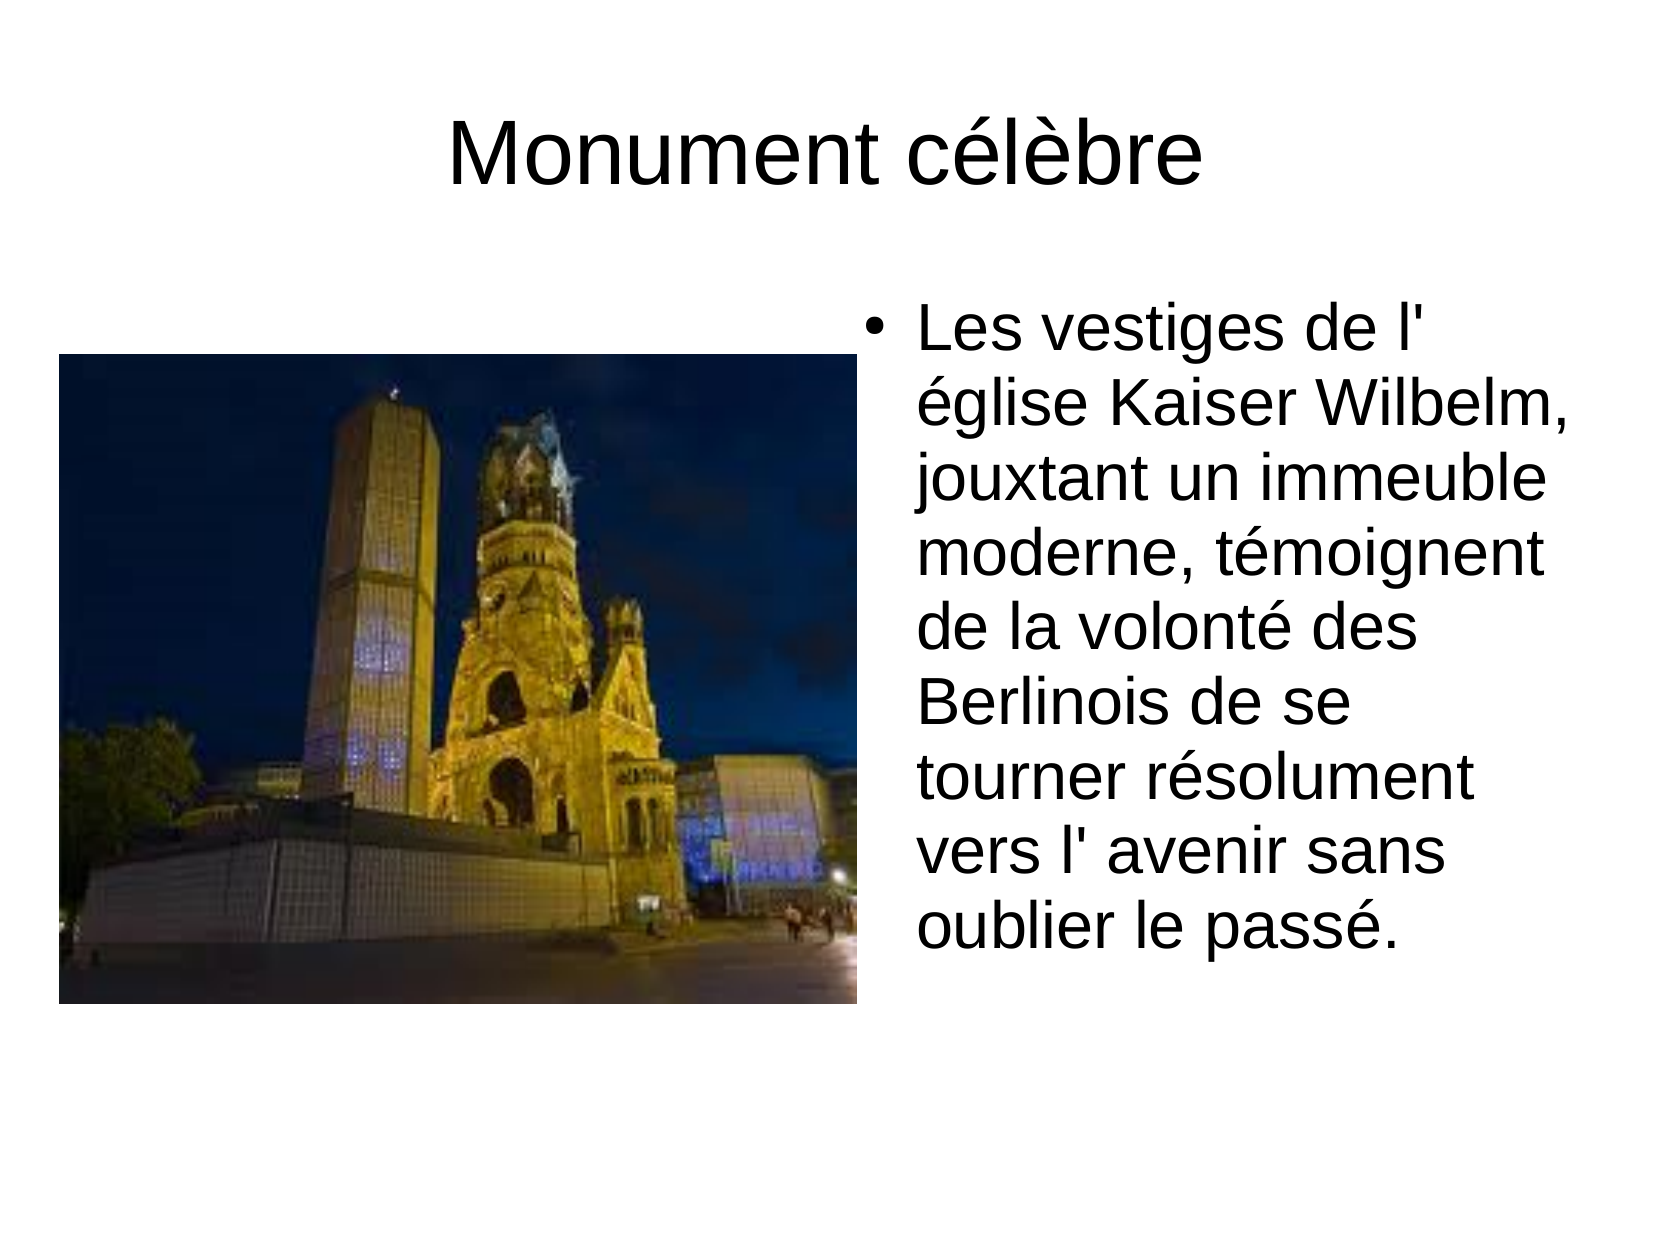

# Monument célèbre
Les vestiges de l' église Kaiser Wilbelm, jouxtant un immeuble moderne, témoignent de la volonté des Berlinois de se tourner résolument vers l' avenir sans oublier le passé.